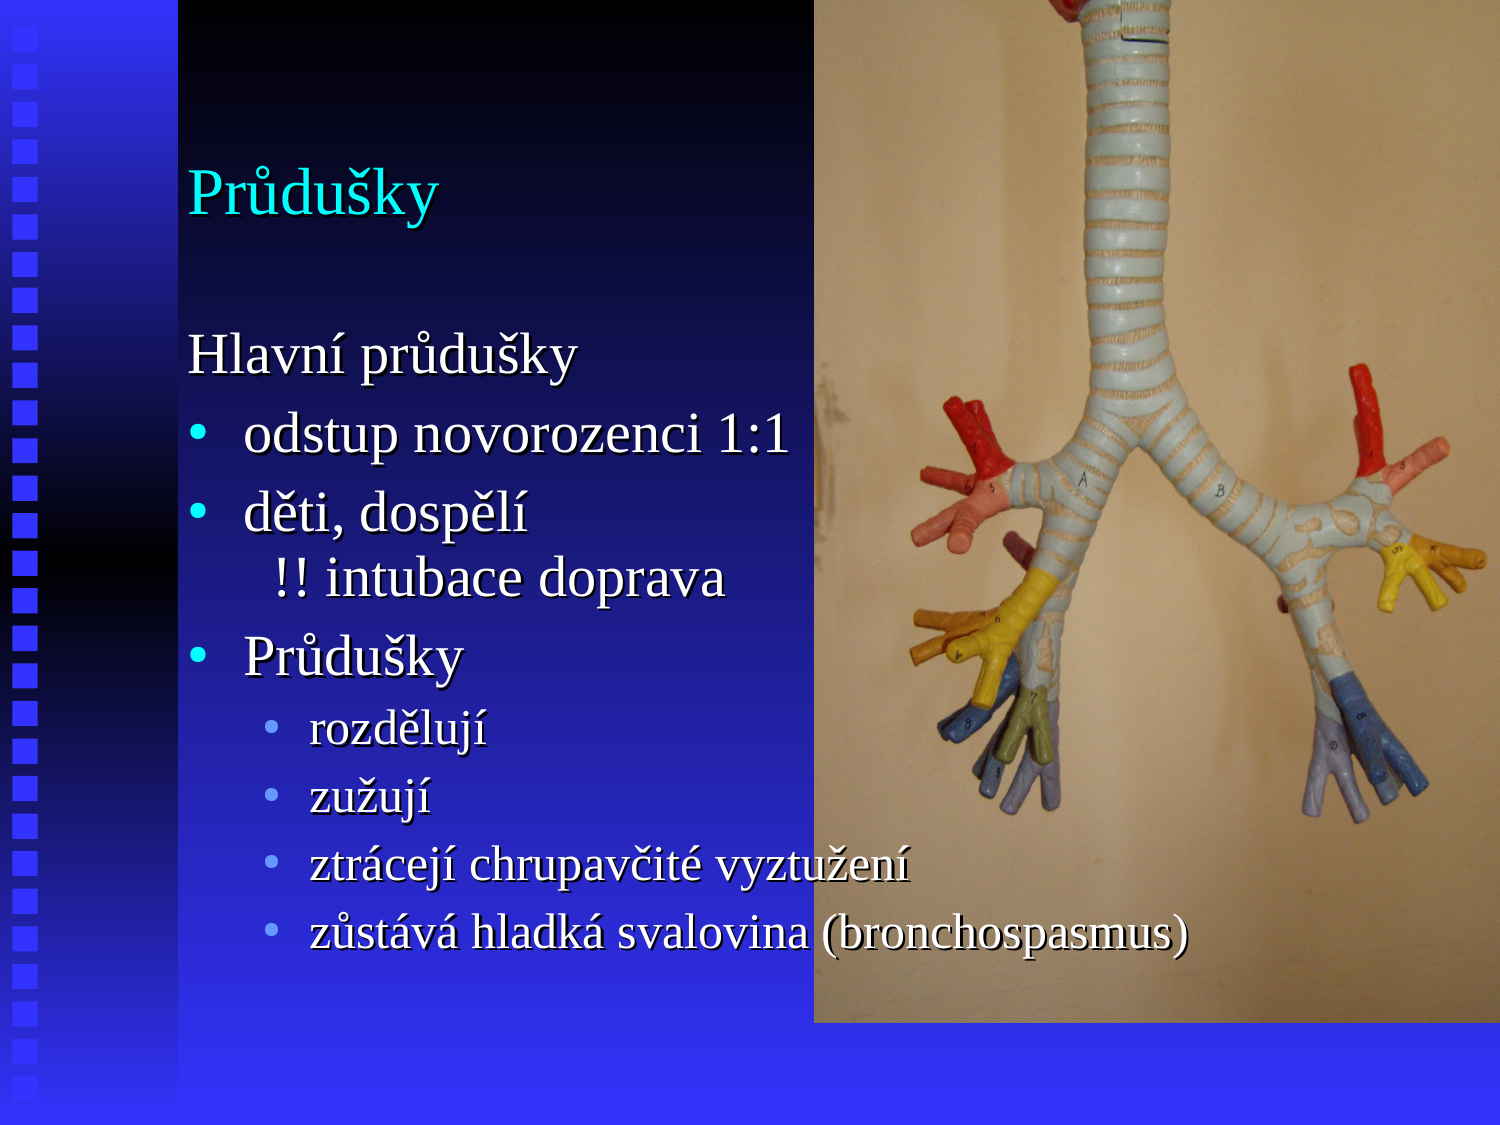

# Průdušky
Hlavní průdušky
odstup novorozenci 1:1
děti, dospělí
 !! intubace doprava
Průdušky
rozdělují
zužují
ztrácejí chrupavčité vyztužení
zůstává hladká svalovina (bronchospasmus)